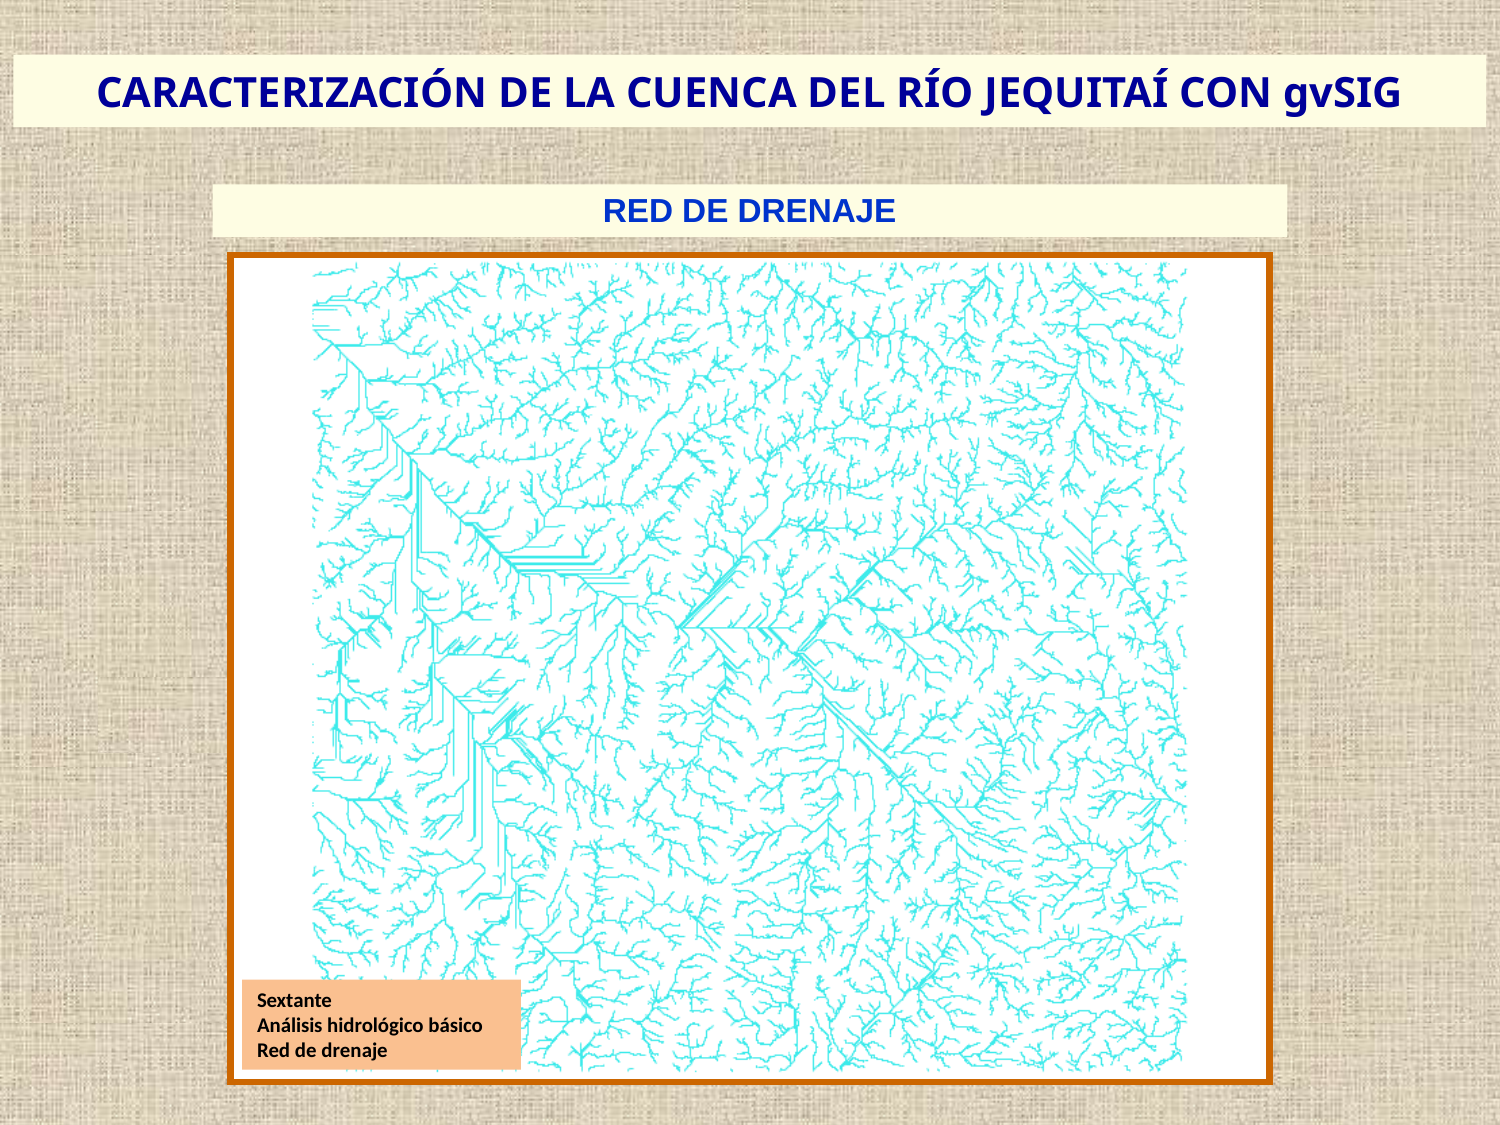

CARACTERIZACIÓN DE LA CUENCA DEL RÍO JEQUITAÍ CON gvSIG
RED DE DRENAJE
Sextante
Análisis hidrológico básico
Red de drenaje